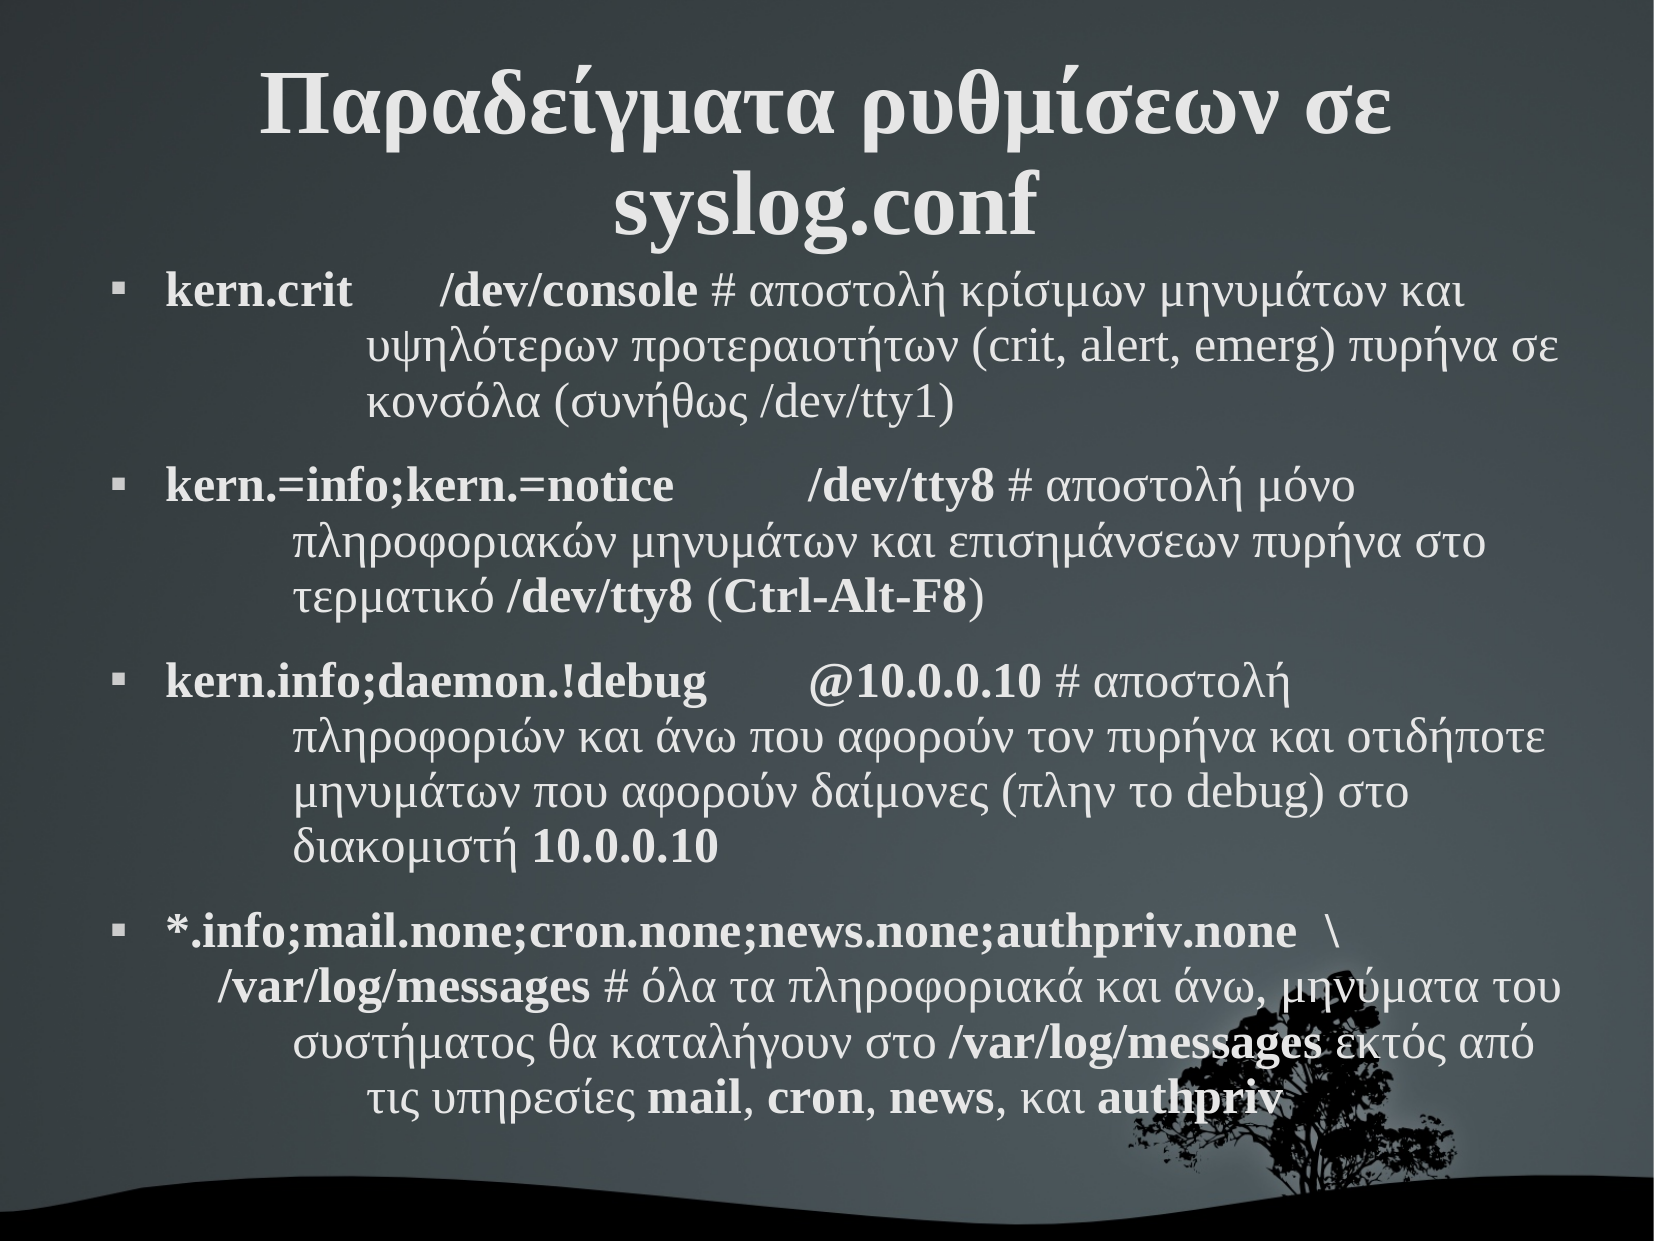

Παραδείγματα ρυθμίσεων σε syslog.conf
# kern.crit		/dev/console # αποστολή κρίσιμων μηνυμάτων και 			υψηλότερων προτεραιοτήτων (crit, alert, emerg) πυρήνα σε 		κονσόλα (συνήθως /dev/tty1)
kern.=info;kern.=notice		/dev/tty8 # αποστολή μόνο 				πληροφοριακών μηνυμάτων και επισημάνσεων πυρήνα στο 		τερματικό /dev/tty8 (Ctrl-Alt-F8)
kern.info;daemon.!debug		@10.0.0.10 # αποστολή 					πληροφοριών και άνω που αφορούν τον πυρήνα και οτιδήποτε 	μηνυμάτων που αφορούν δαίμονες (πλην το debug) στο 			διακομιστή 10.0.0.10
*.info;mail.none;cron.none;news.none;authpriv.none 	\			/var/log/messages # όλα τα πληροφοριακά και άνω, μηνύματα του 	συστήματος θα καταλήγουν στο /var/log/messages εκτός από 		τις υπηρεσίες mail, cron, news, και authpriv